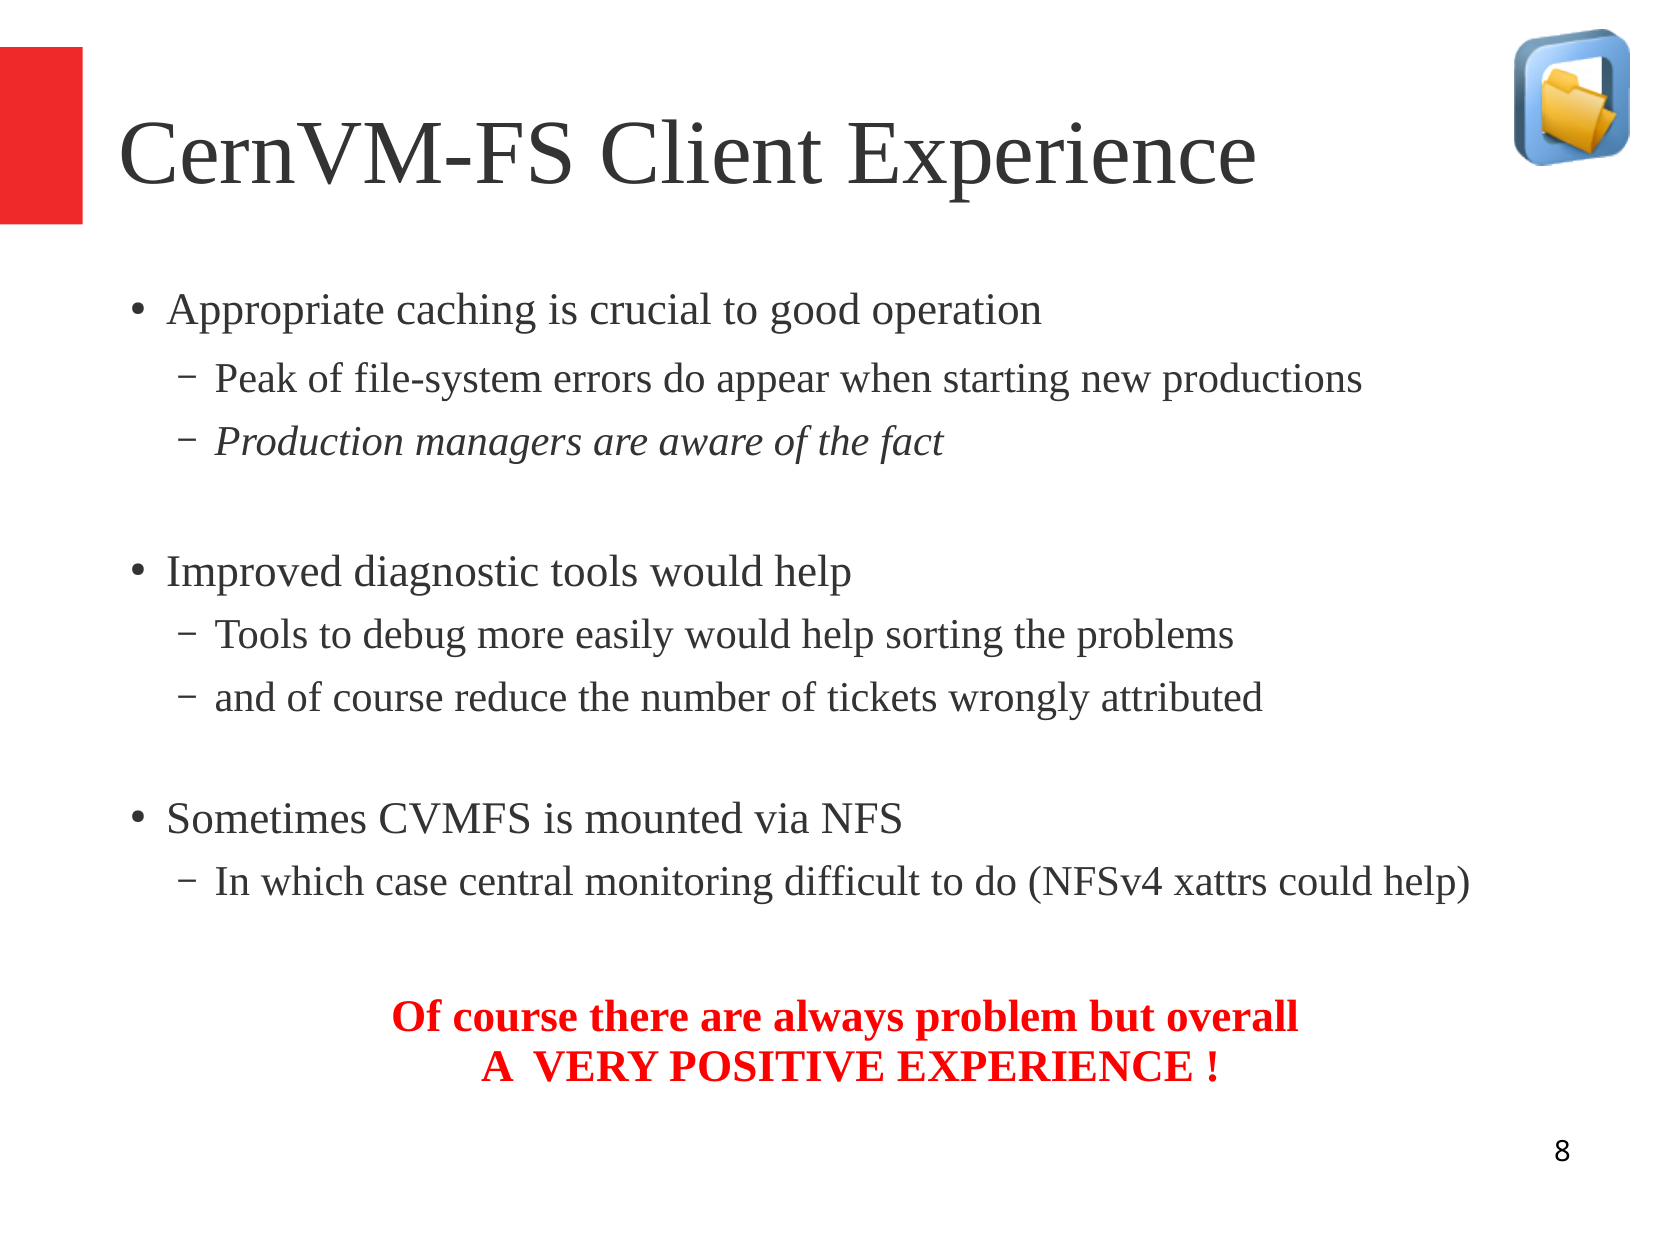

# CernVM-FS Client Experience
Appropriate caching is crucial to good operation
Peak of file-system errors do appear when starting new productions
Production managers are aware of the fact
Improved diagnostic tools would help
Tools to debug more easily would help sorting the problems
and of course reduce the number of tickets wrongly attributed
Sometimes CVMFS is mounted via NFS
In which case central monitoring difficult to do (NFSv4 xattrs could help)
Of course there are always problem but overall
A VERY POSITIVE EXPERIENCE !
8